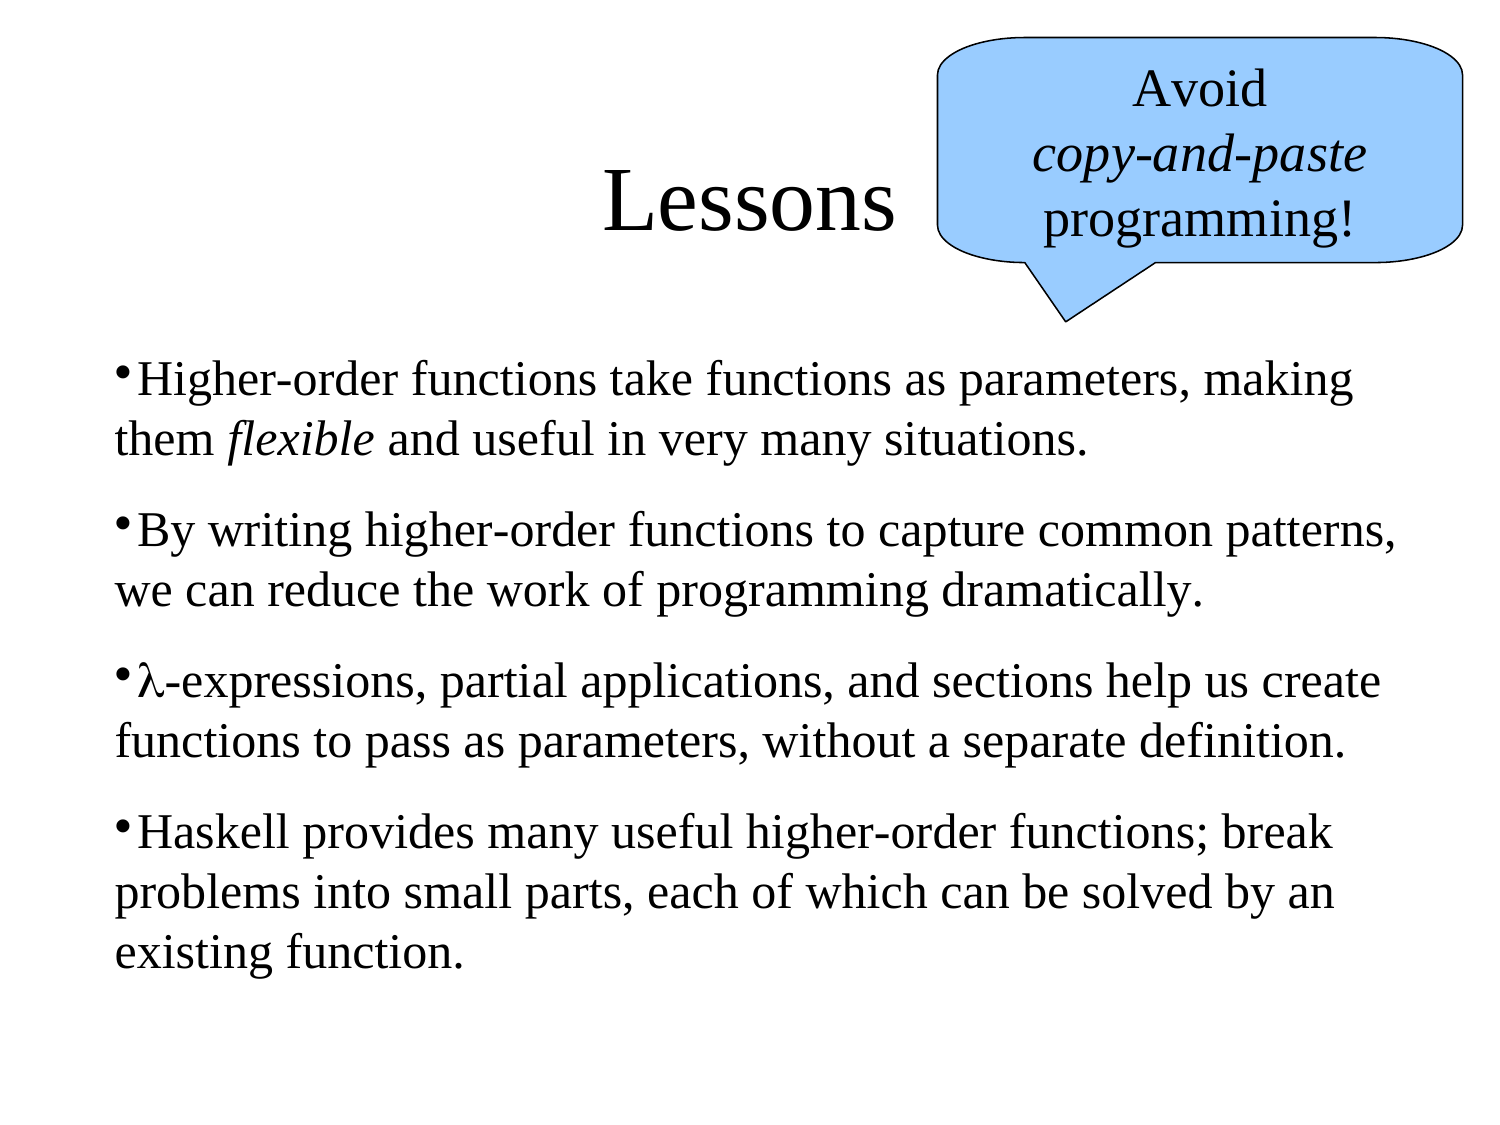

Avoid
copy-and-paste
programming!
# Lessons
Higher-order functions take functions as parameters, making them flexible and useful in very many situations.
By writing higher-order functions to capture common patterns, we can reduce the work of programming dramatically.
λ-expressions, partial applications, and sections help us create functions to pass as parameters, without a separate definition.
Haskell provides many useful higher-order functions; break problems into small parts, each of which can be solved by an existing function.